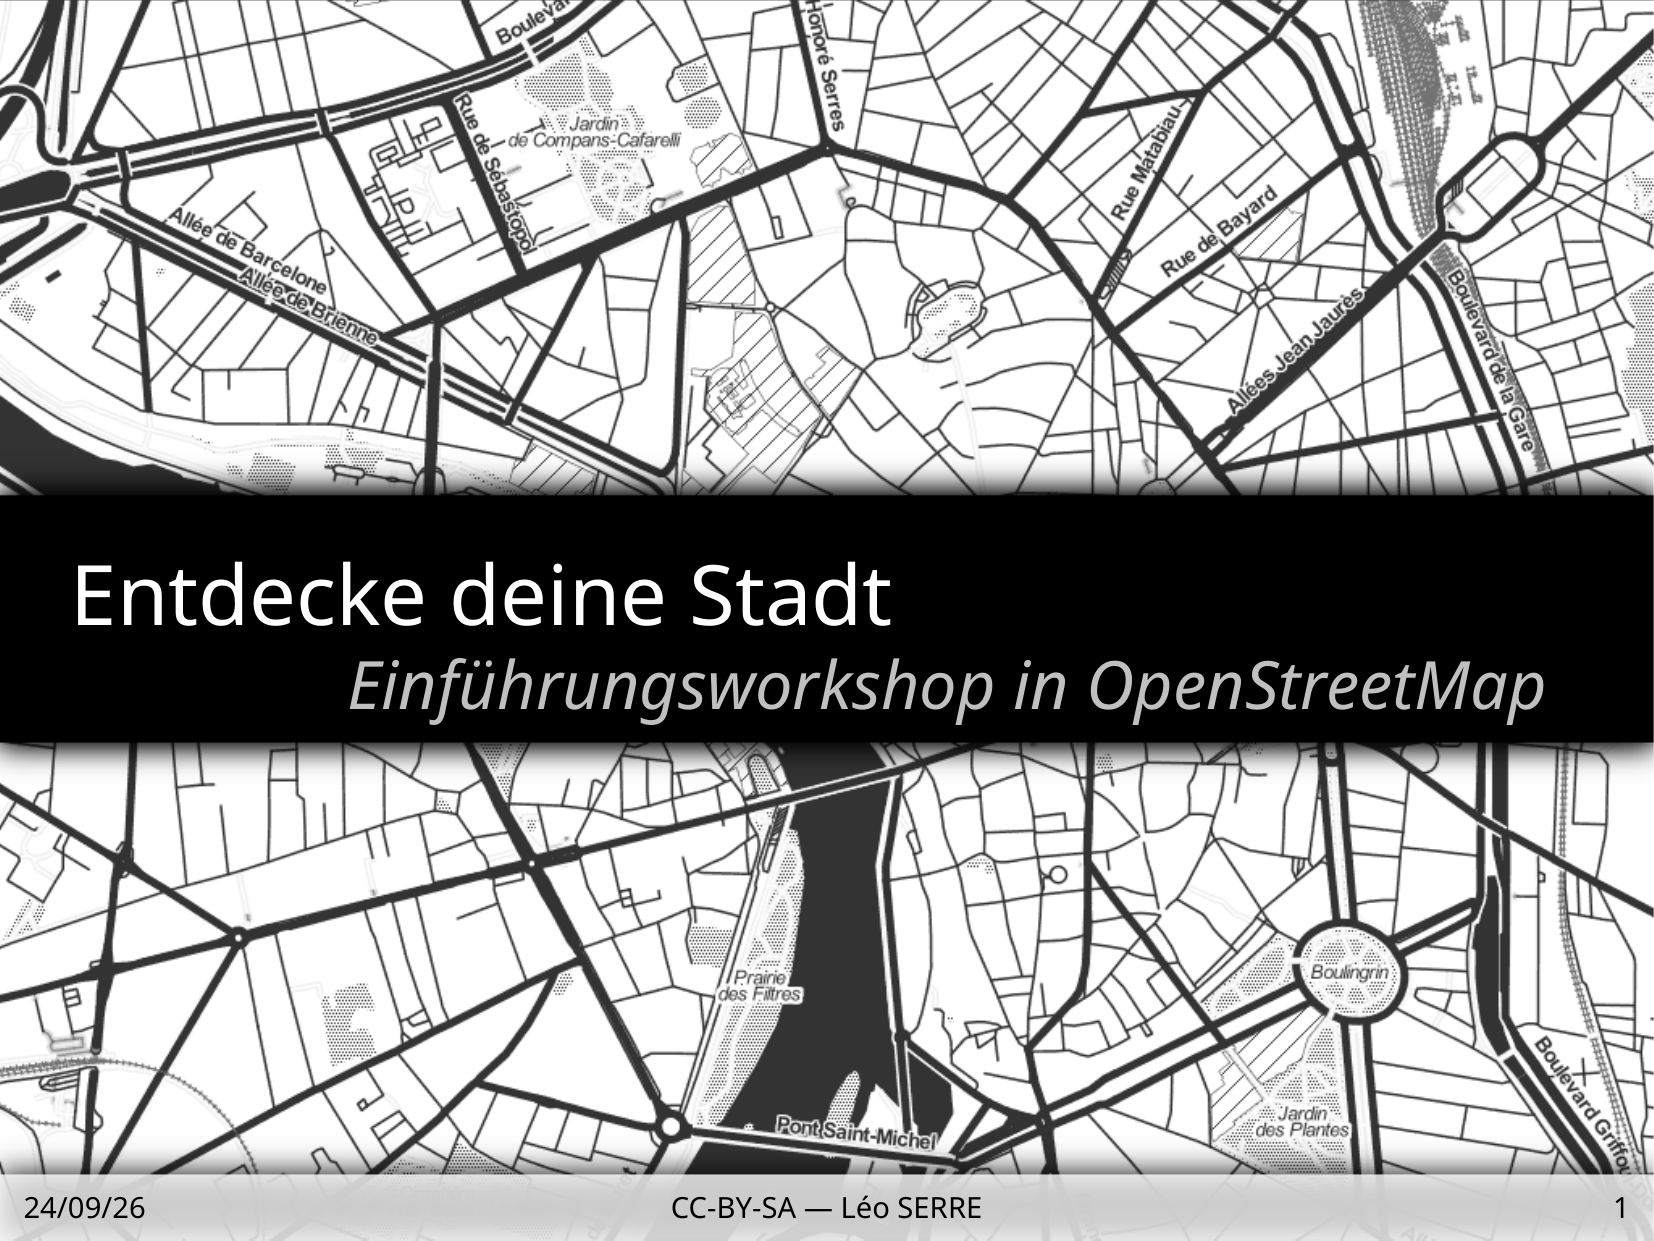

# Entdecke deine Stadt
Einführungsworkshop in OpenStreetMap
CC-BY-SA — Léo SERRE
1